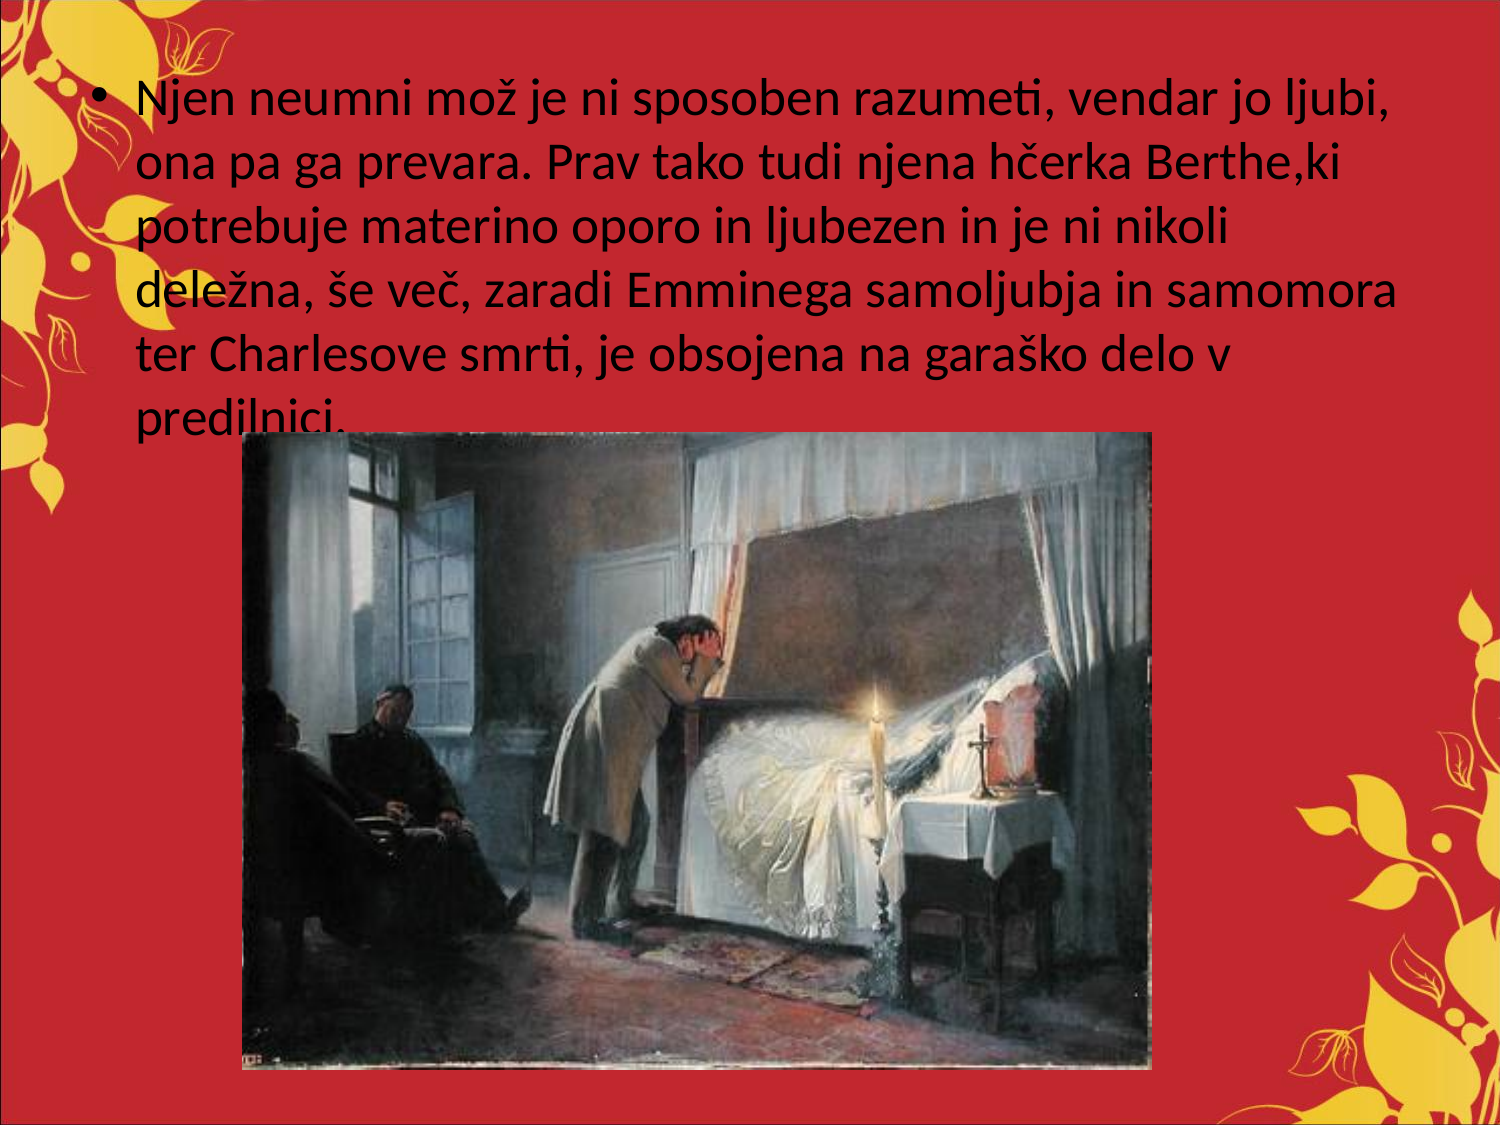

# Njen neumni mož je ni sposoben razumeti, vendar jo ljubi, ona pa ga prevara. Prav tako tudi njena hčerka Berthe,ki potrebuje materino oporo in ljubezen in je ni nikoli deležna, še več, zaradi Emminega samoljubja in samomora ter Charlesove smrti, je obsojena na garaško delo v predilnici.